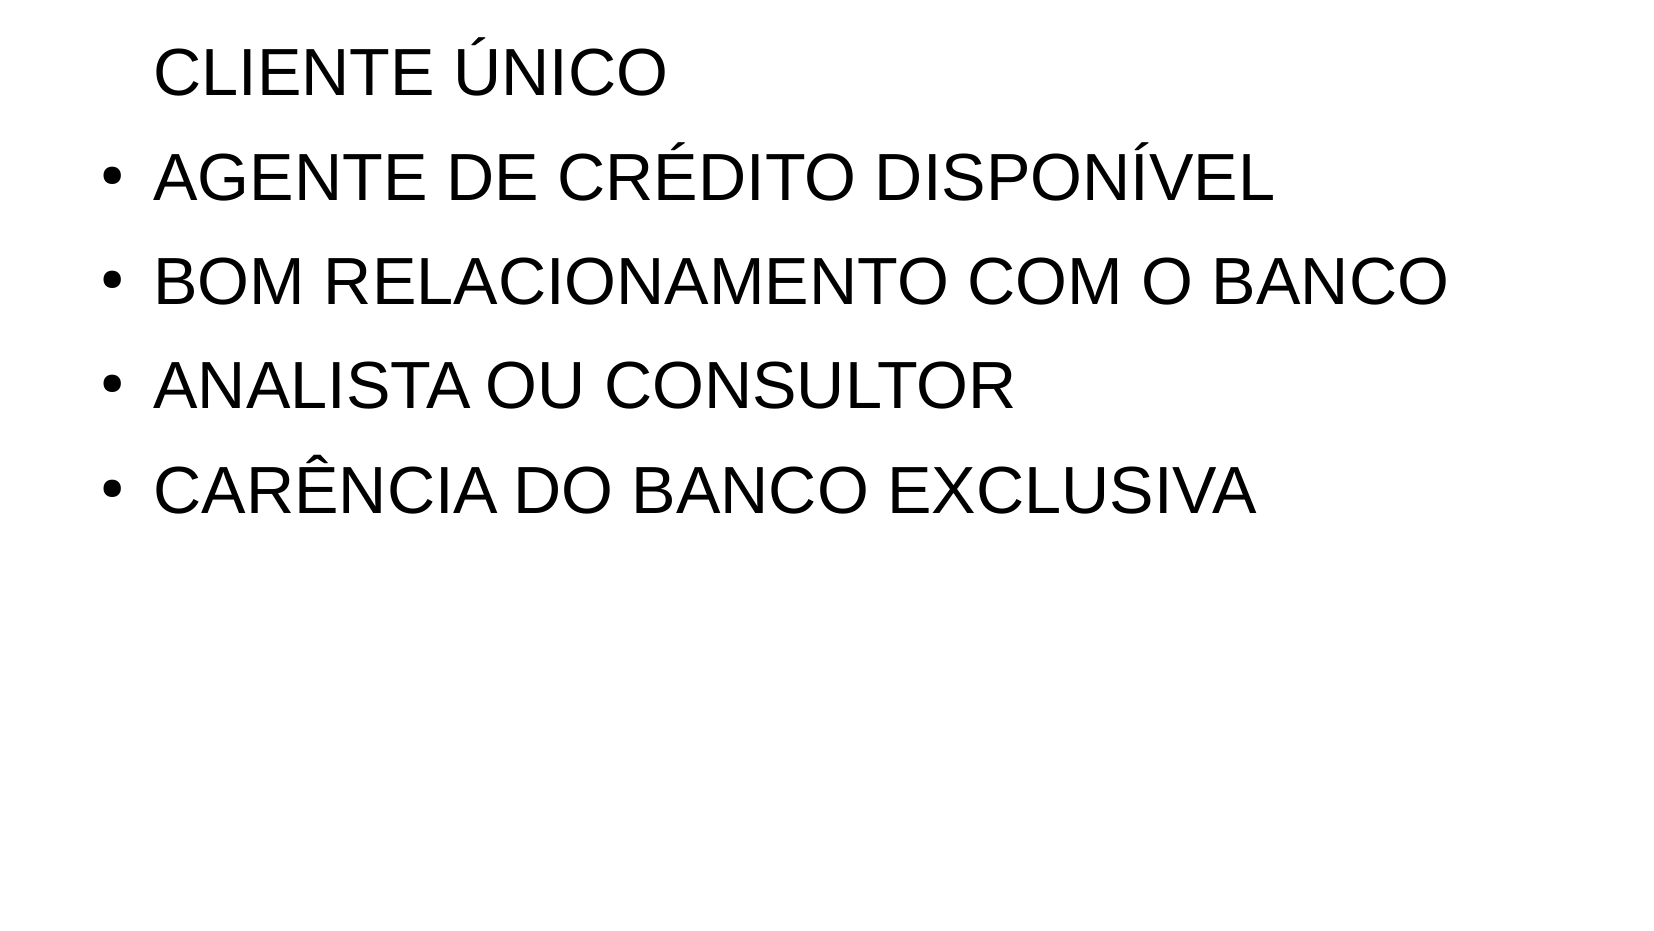

# CLIENTE ÚNICO
AGENTE DE CRÉDITO DISPONÍVEL
BOM RELACIONAMENTO COM O BANCO
ANALISTA OU CONSULTOR
CARÊNCIA DO BANCO EXCLUSIVA